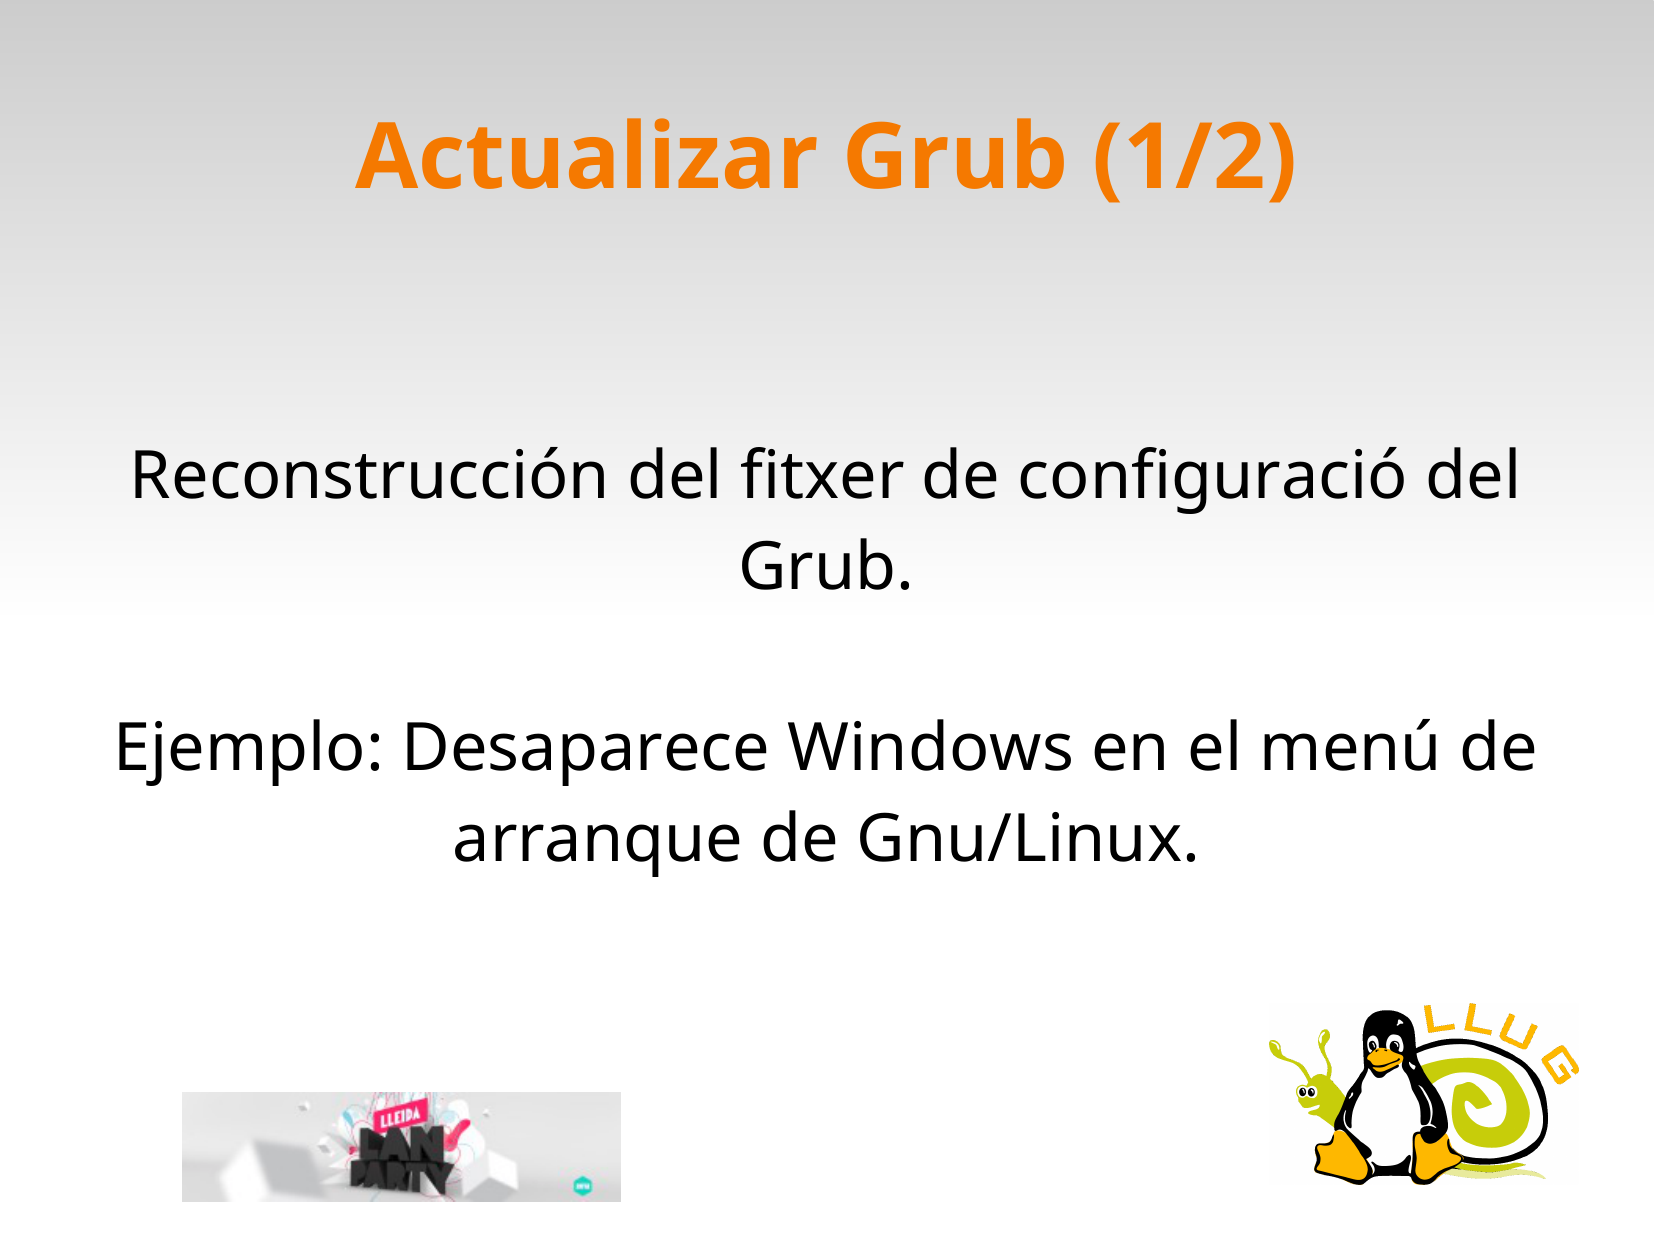

# Actualizar Grub (1/2)
Reconstrucción del fitxer de configuració del Grub.
Ejemplo: Desaparece Windows en el menú de arranque de Gnu/Linux.